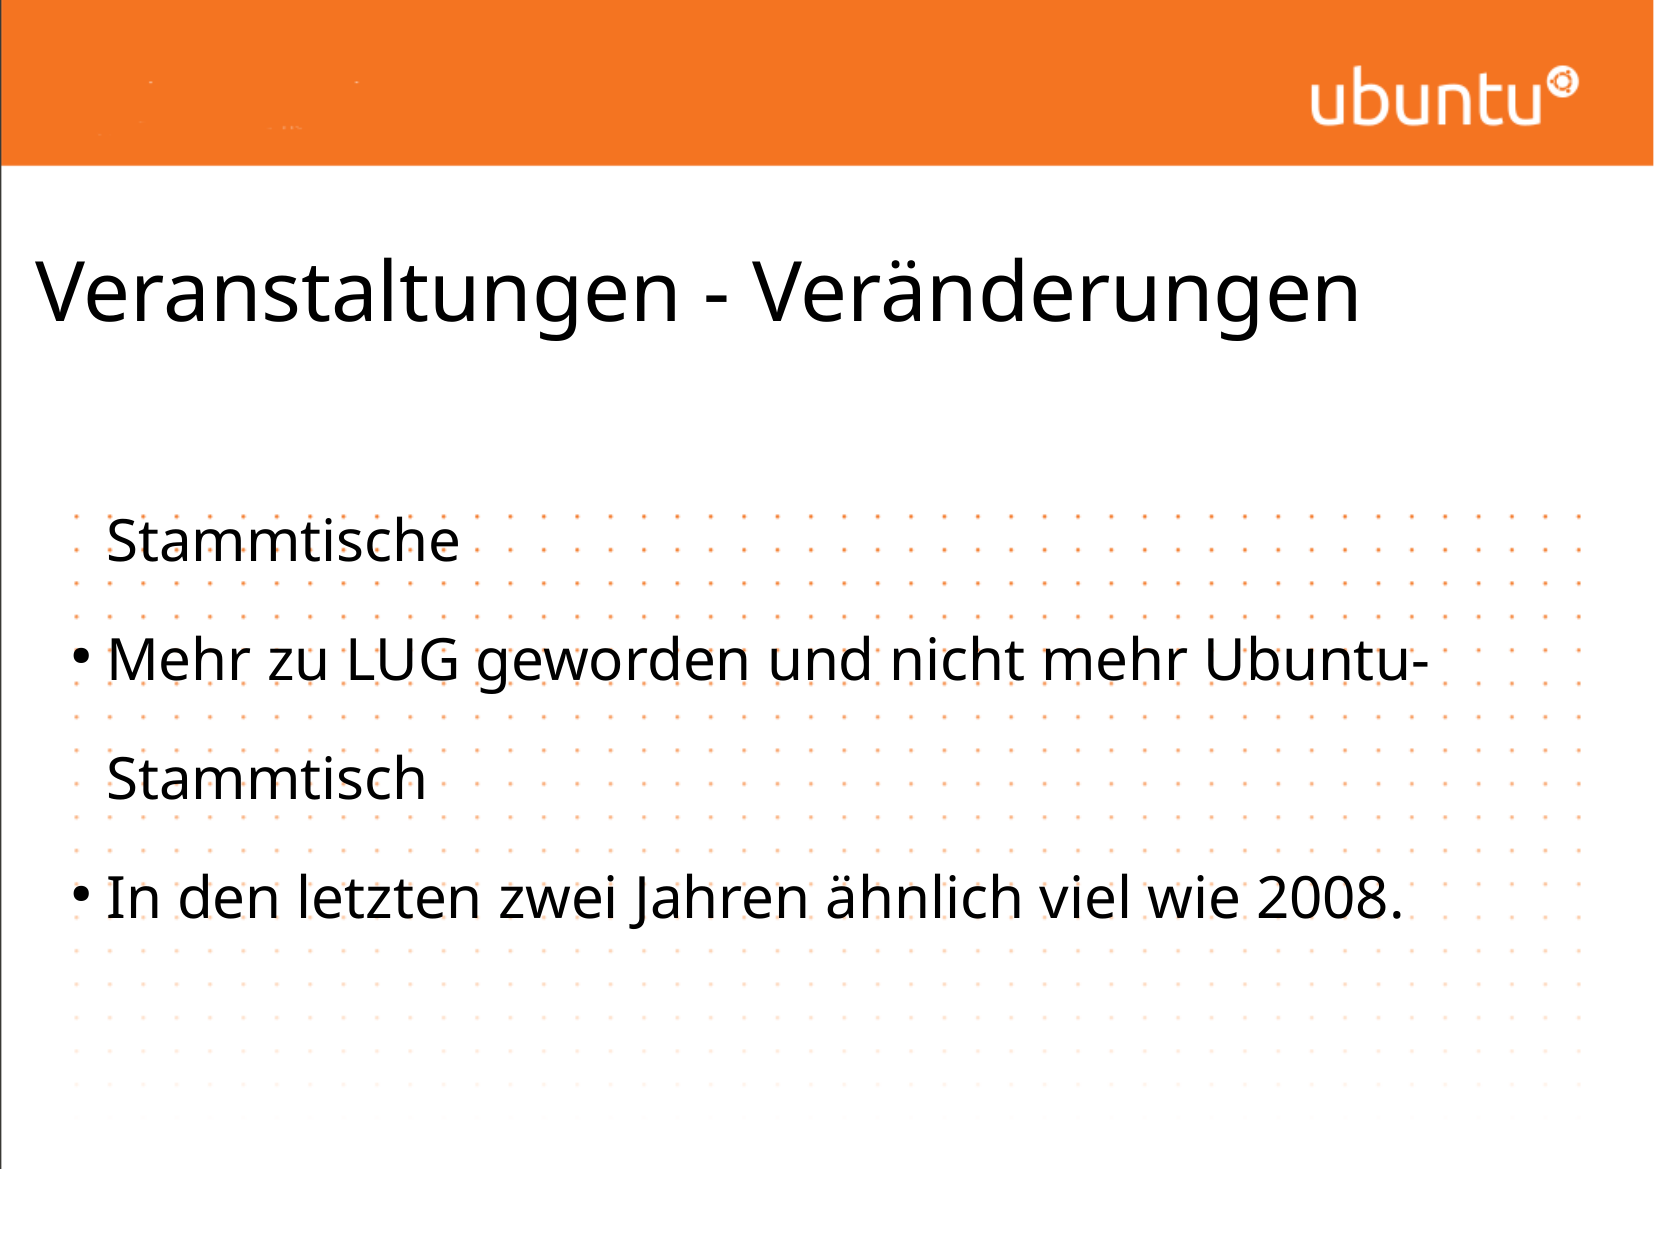

# Veranstaltungen - Veränderungen
Stammtische
Mehr zu LUG geworden und nicht mehr Ubuntu-Stammtisch
In den letzten zwei Jahren ähnlich viel wie 2008.